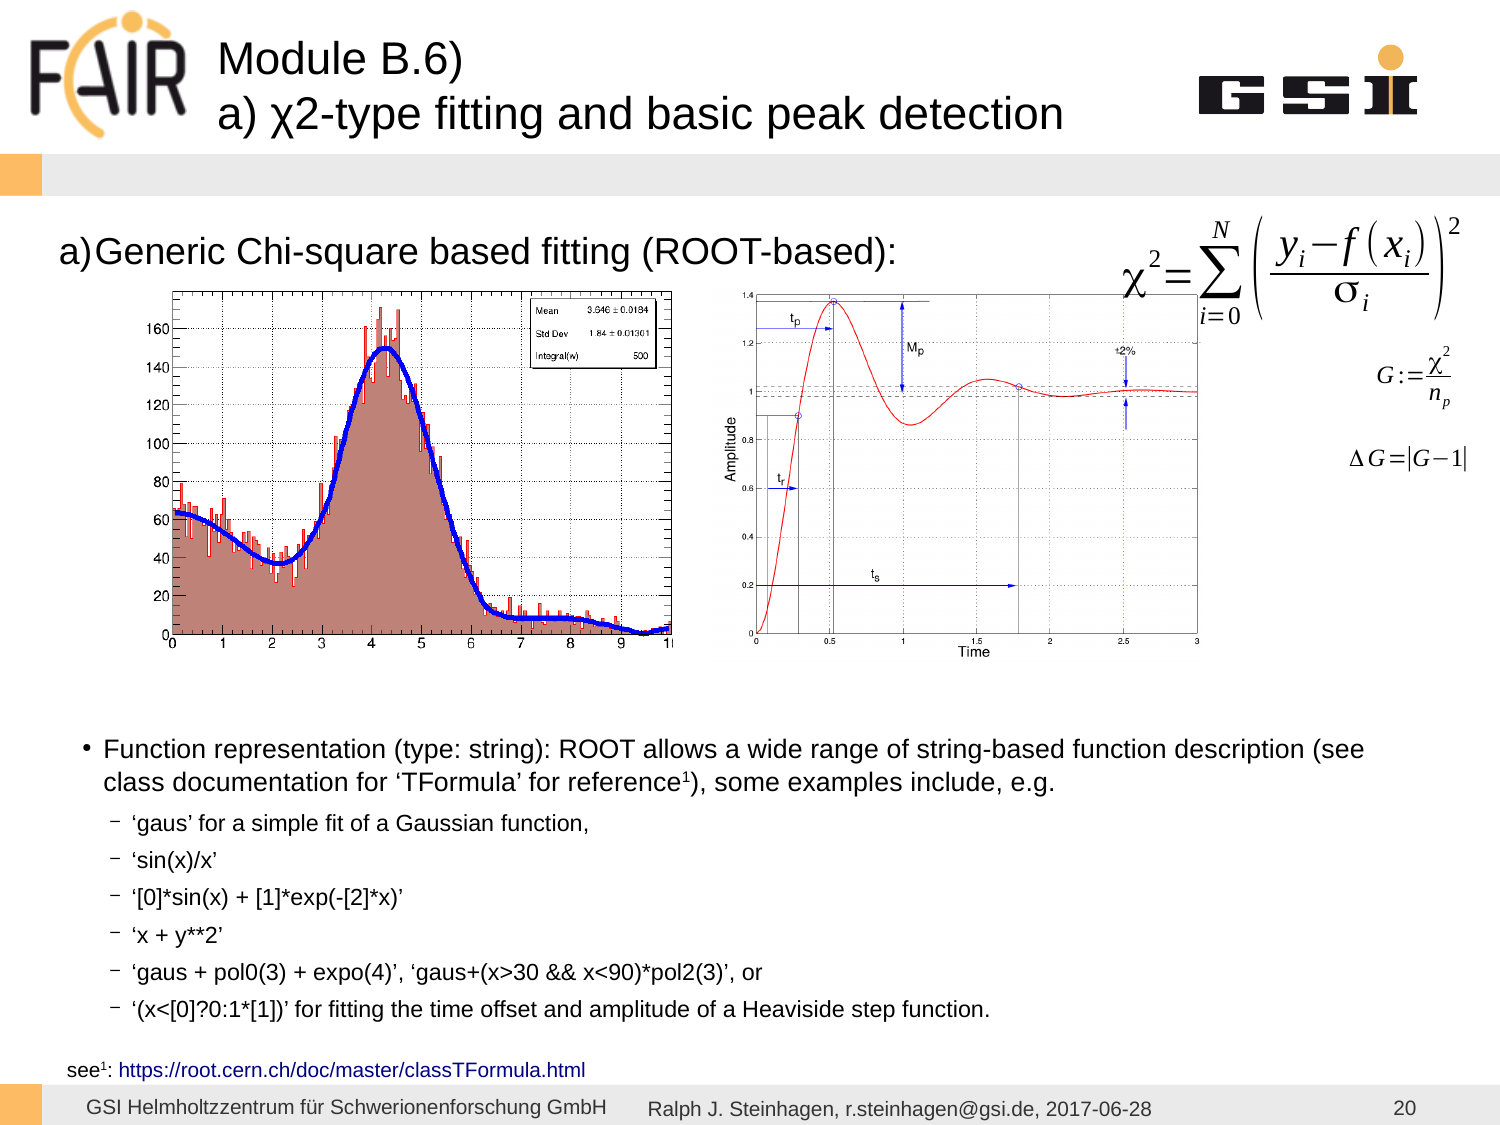

# Module B.6) a) χ2-type fitting and basic peak detection
Generic Chi-square based fitting (ROOT-based):
Function representation (type: string): ROOT allows a wide range of string-based function description (see class documentation for ‘TFormula’ for reference1), some examples include, e.g.
‘gaus’ for a simple fit of a Gaussian function,
‘sin(x)/x’
‘[0]*sin(x) + [1]*exp(-[2]*x)’
‘x + y**2’
‘gaus + pol0(3) + expo(4)’, ‘gaus+(x>30 && x<90)*pol2(3)’, or
‘(x<[0]?0:1*[1])’ for fitting the time offset and amplitude of a Heaviside step function.
see1: https://root.cern.ch/doc/master/classTFormula.html